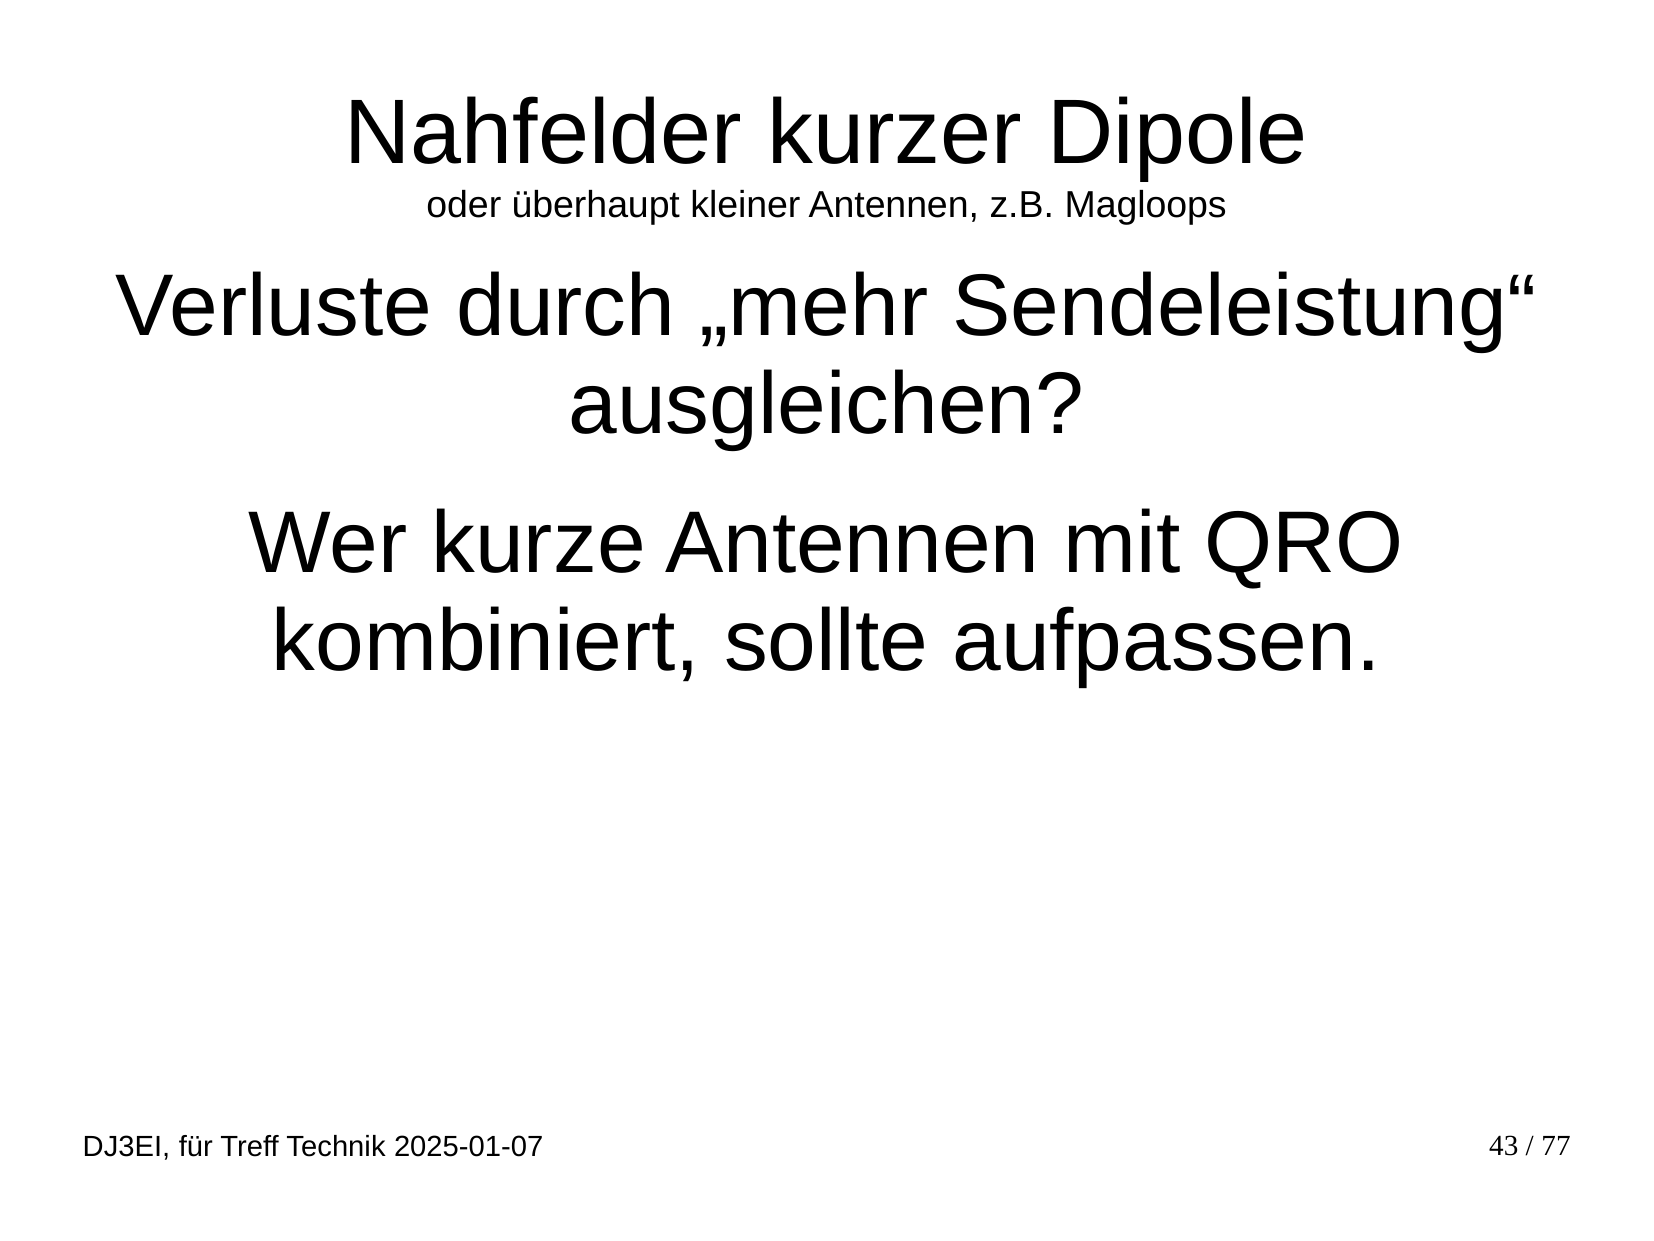

# Nahfelder kurzer Dipole oder überhaupt kleiner Antennen, z.B. Magloops
Verluste durch „mehr Sendeleistung“ ausgleichen?
Wer kurze Antennen mit QRO
kombiniert, sollte aufpassen.
43